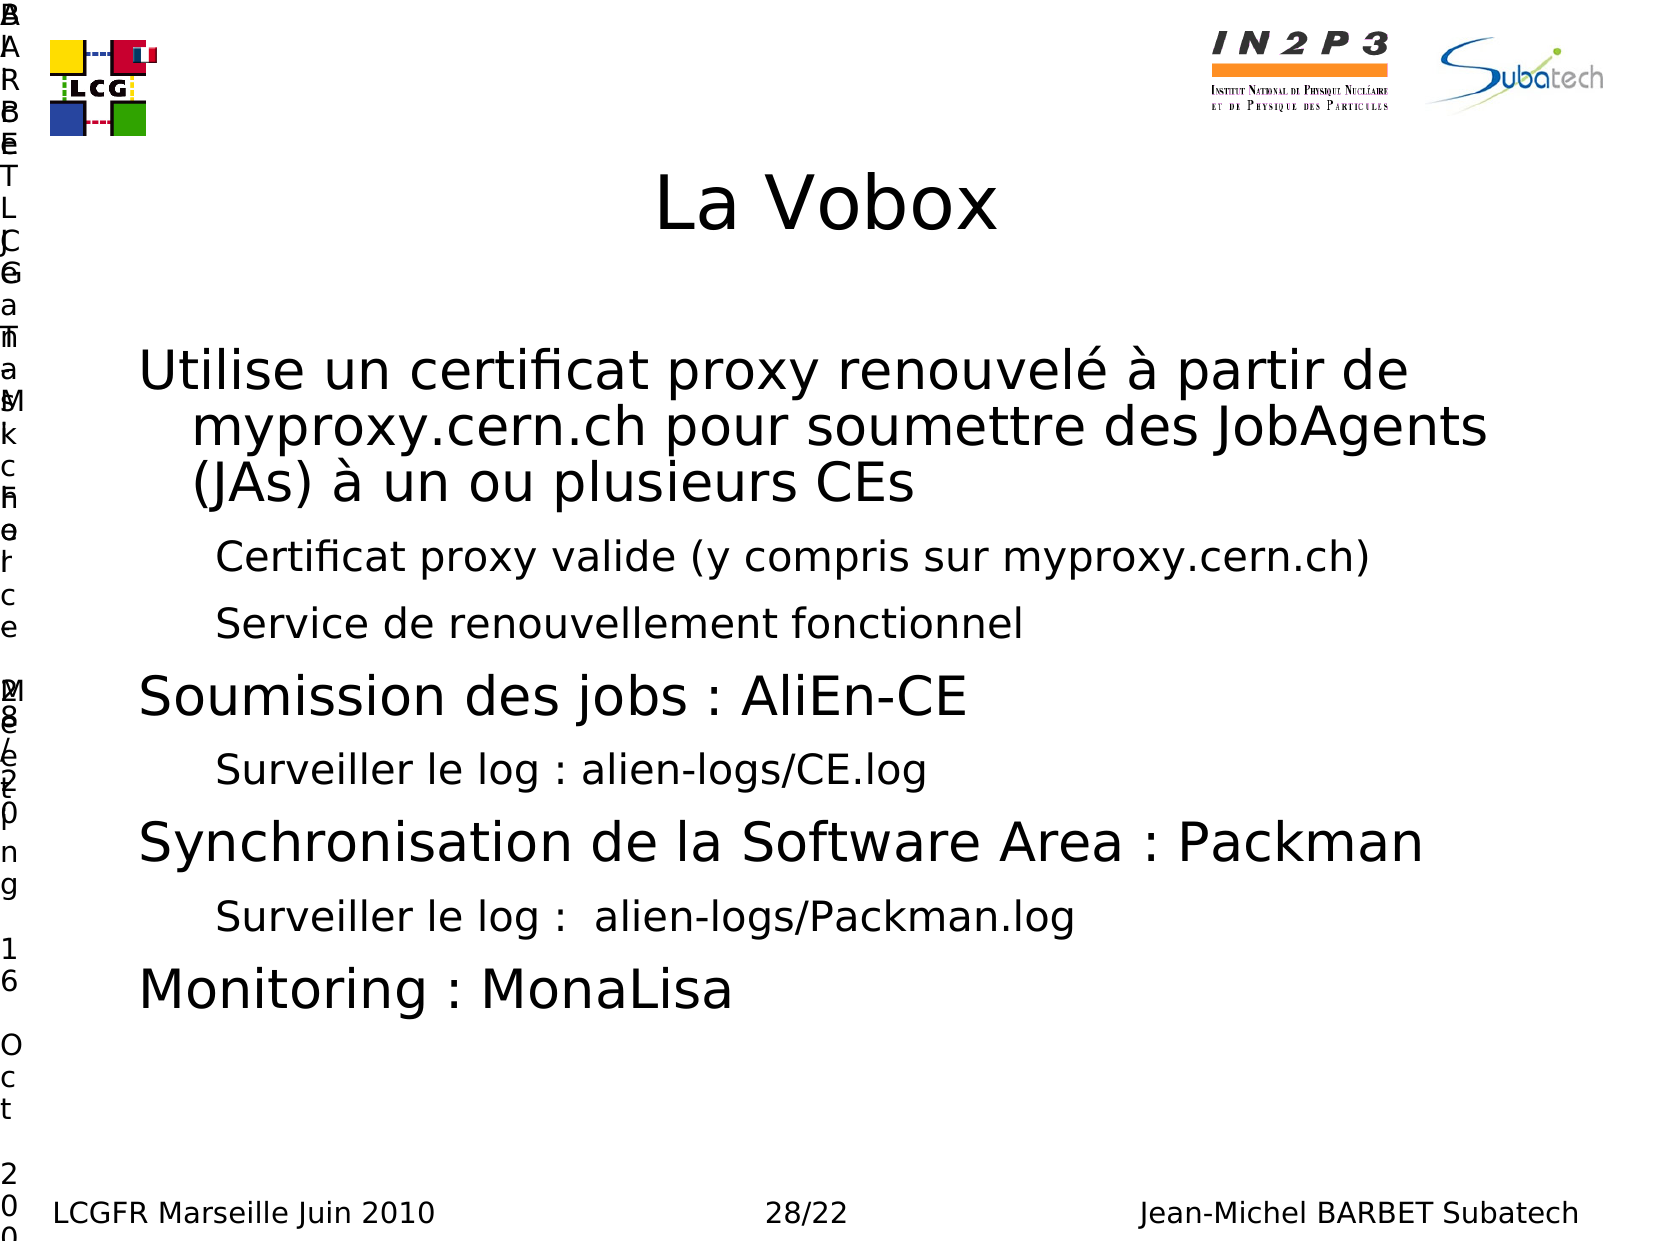

# La Vobox
Utilise un certificat proxy renouvelé à partir de myproxy.cern.ch pour soumettre des JobAgents (JAs) à un ou plusieurs CEs
Certificat proxy valide (y compris sur myproxy.cern.ch)
Service de renouvellement fonctionnel
Soumission des jobs : AliEn-CE
Surveiller le log : alien-logs/CE.log
Synchronisation de la Software Area : Packman
Surveiller le log : alien-logs/Packman.log
Monitoring : MonaLisa